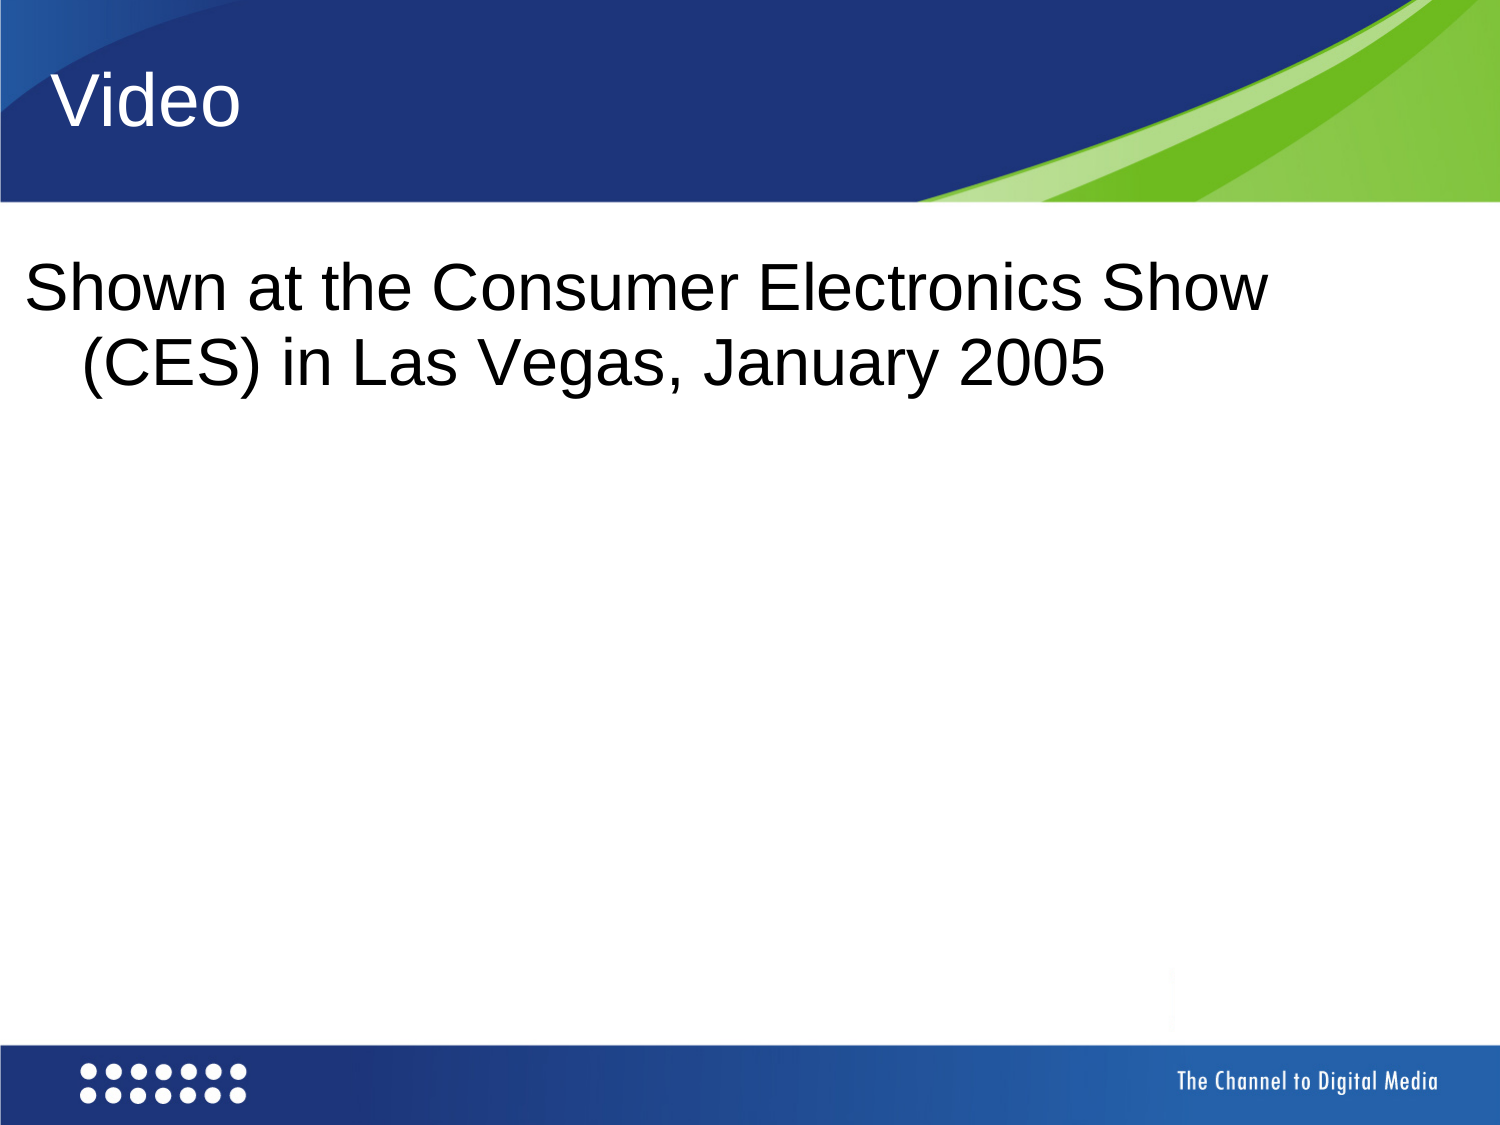

# Video
Shown at the Consumer Electronics Show (CES) in Las Vegas, January 2005